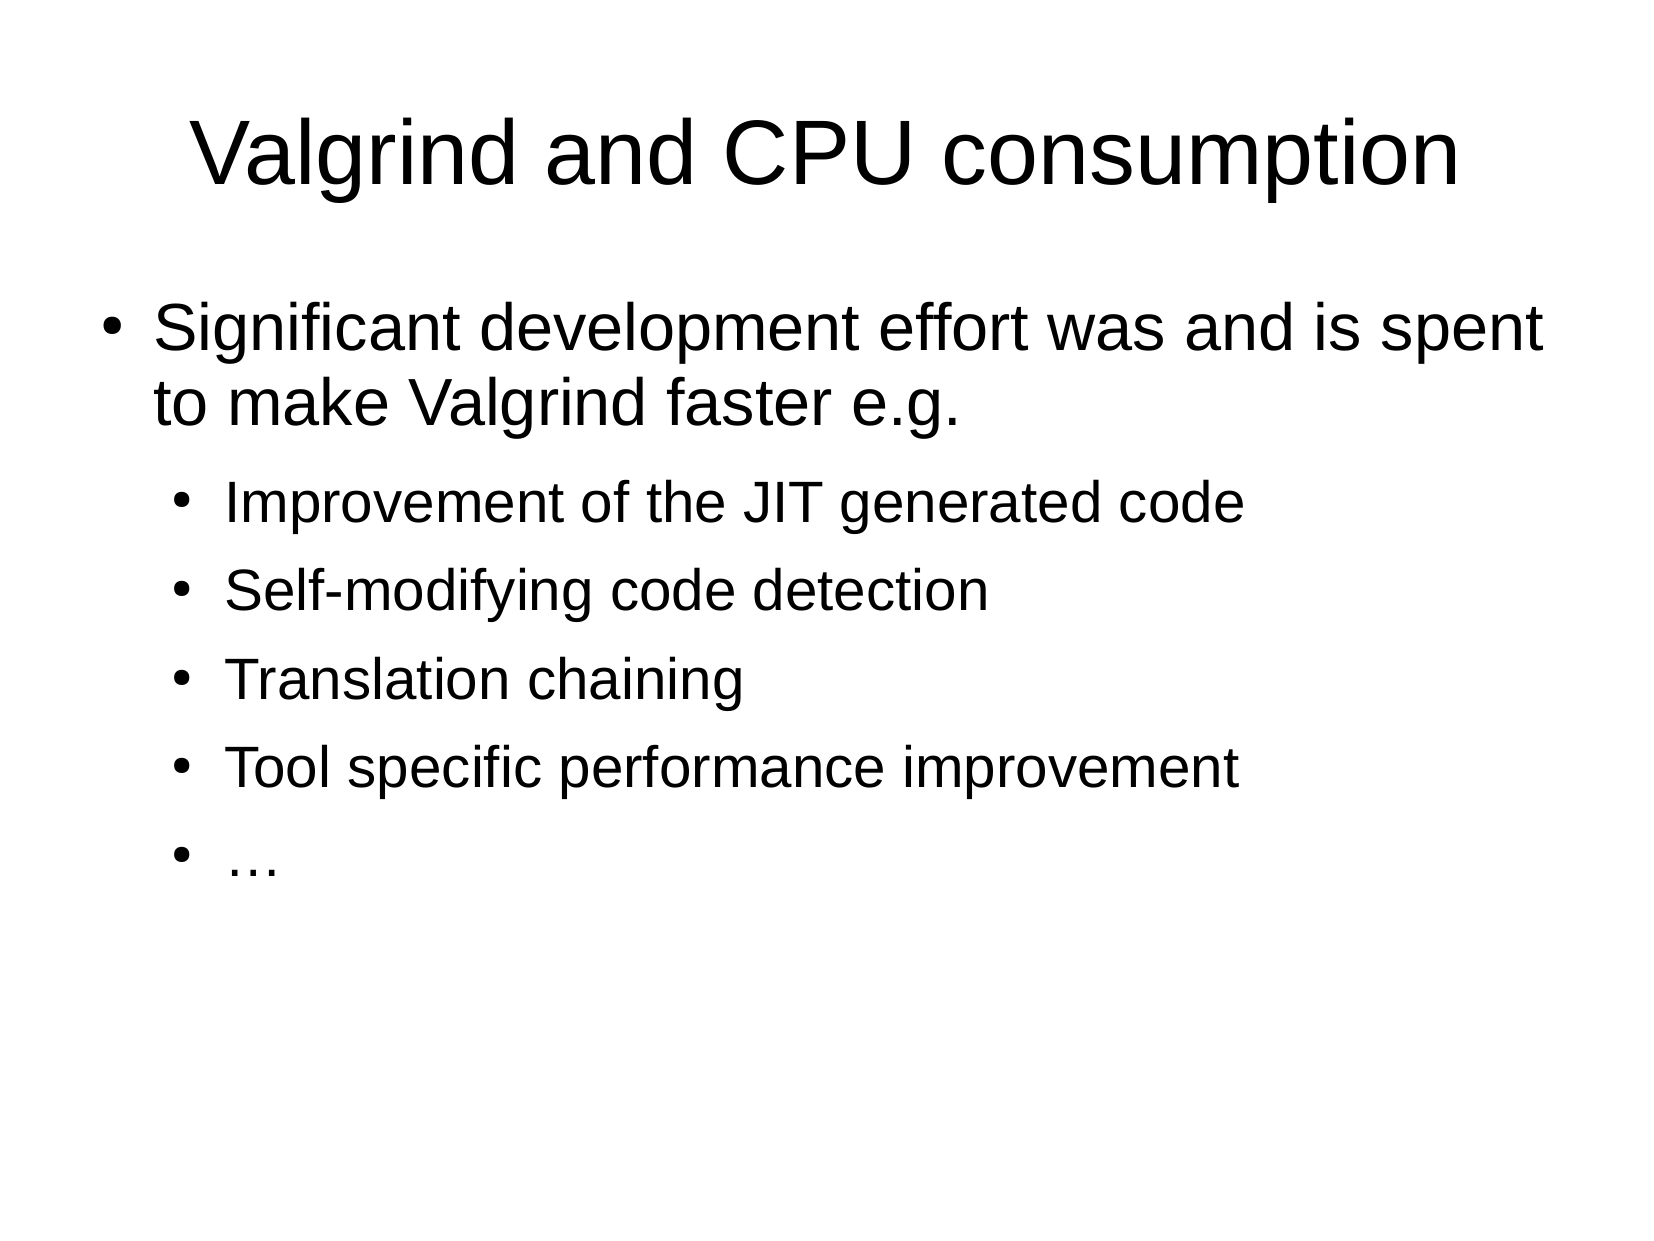

# Valgrind and CPU consumption
Significant development effort was and is spent to make Valgrind faster e.g.
Improvement of the JIT generated code
Self-modifying code detection
Translation chaining
Tool specific performance improvement
…